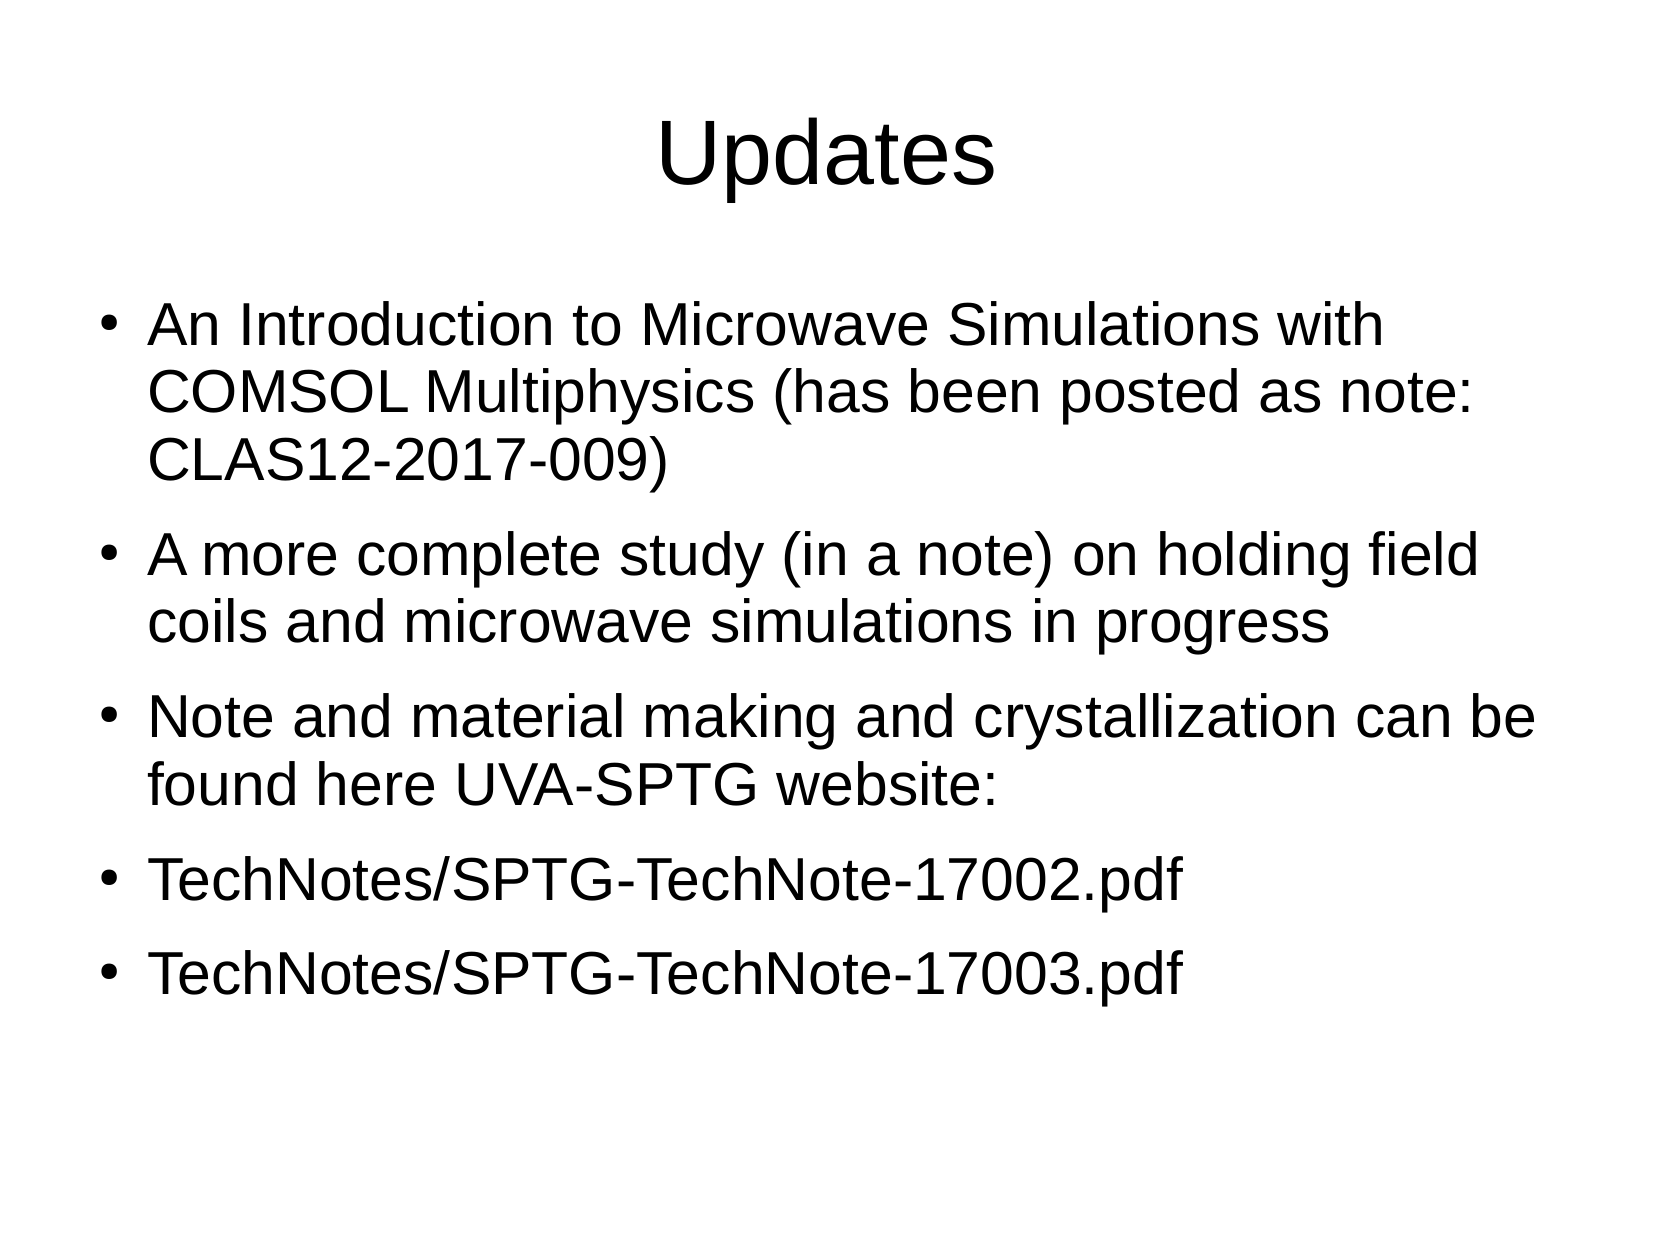

# Updates
An Introduction to Microwave Simulations with COMSOL Multiphysics (has been posted as note: CLAS12-2017-009)
A more complete study (in a note) on holding field coils and microwave simulations in progress
Note and material making and crystallization can be found here UVA-SPTG website:
TechNotes/SPTG-TechNote-17002.pdf
TechNotes/SPTG-TechNote-17003.pdf